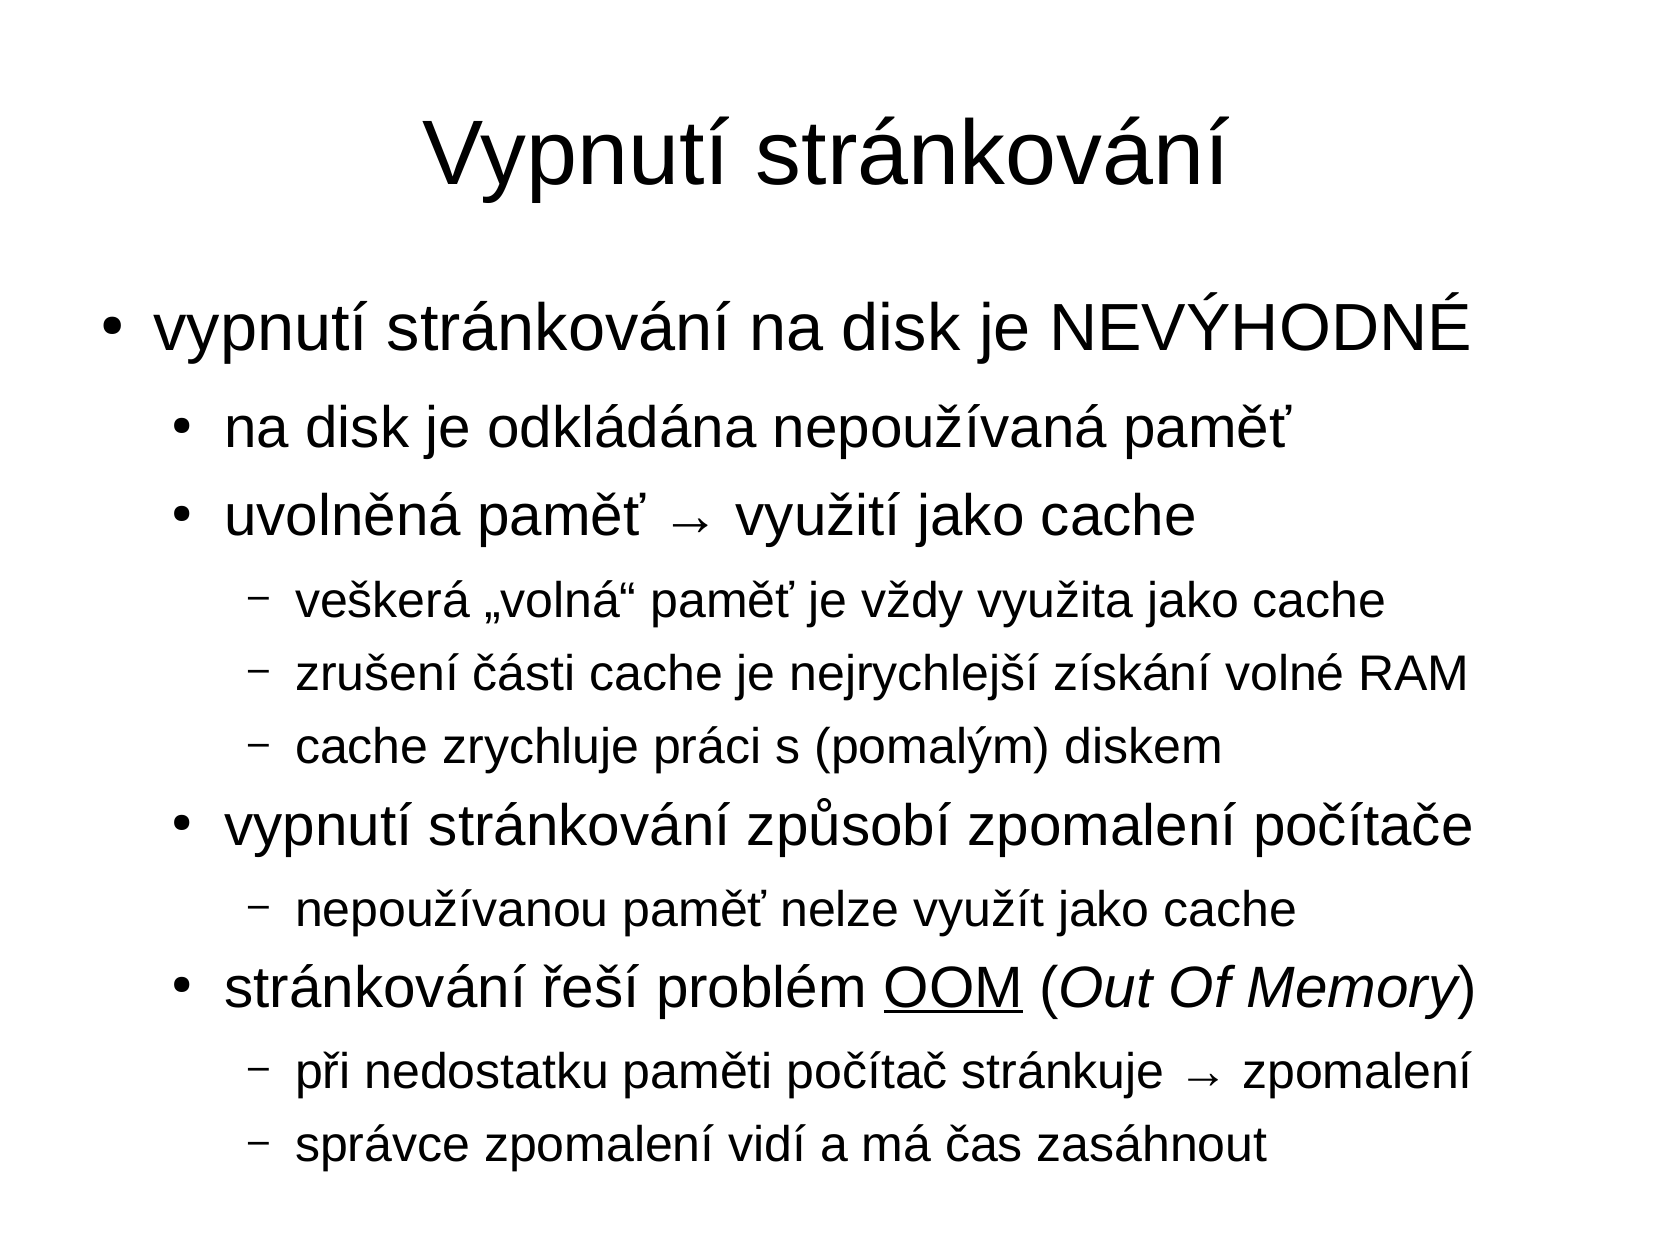

# Vypnutí stránkování
vypnutí stránkování na disk je NEVÝHODNÉ
na disk je odkládána nepoužívaná paměť
uvolněná paměť → využití jako cache
veškerá „volná“ paměť je vždy využita jako cache
zrušení části cache je nejrychlejší získání volné RAM
cache zrychluje práci s (pomalým) diskem
vypnutí stránkování způsobí zpomalení počítače
nepoužívanou paměť nelze využít jako cache
stránkování řeší problém OOM (Out Of Memory)
při nedostatku paměti počítač stránkuje → zpomalení
správce zpomalení vidí a má čas zasáhnout